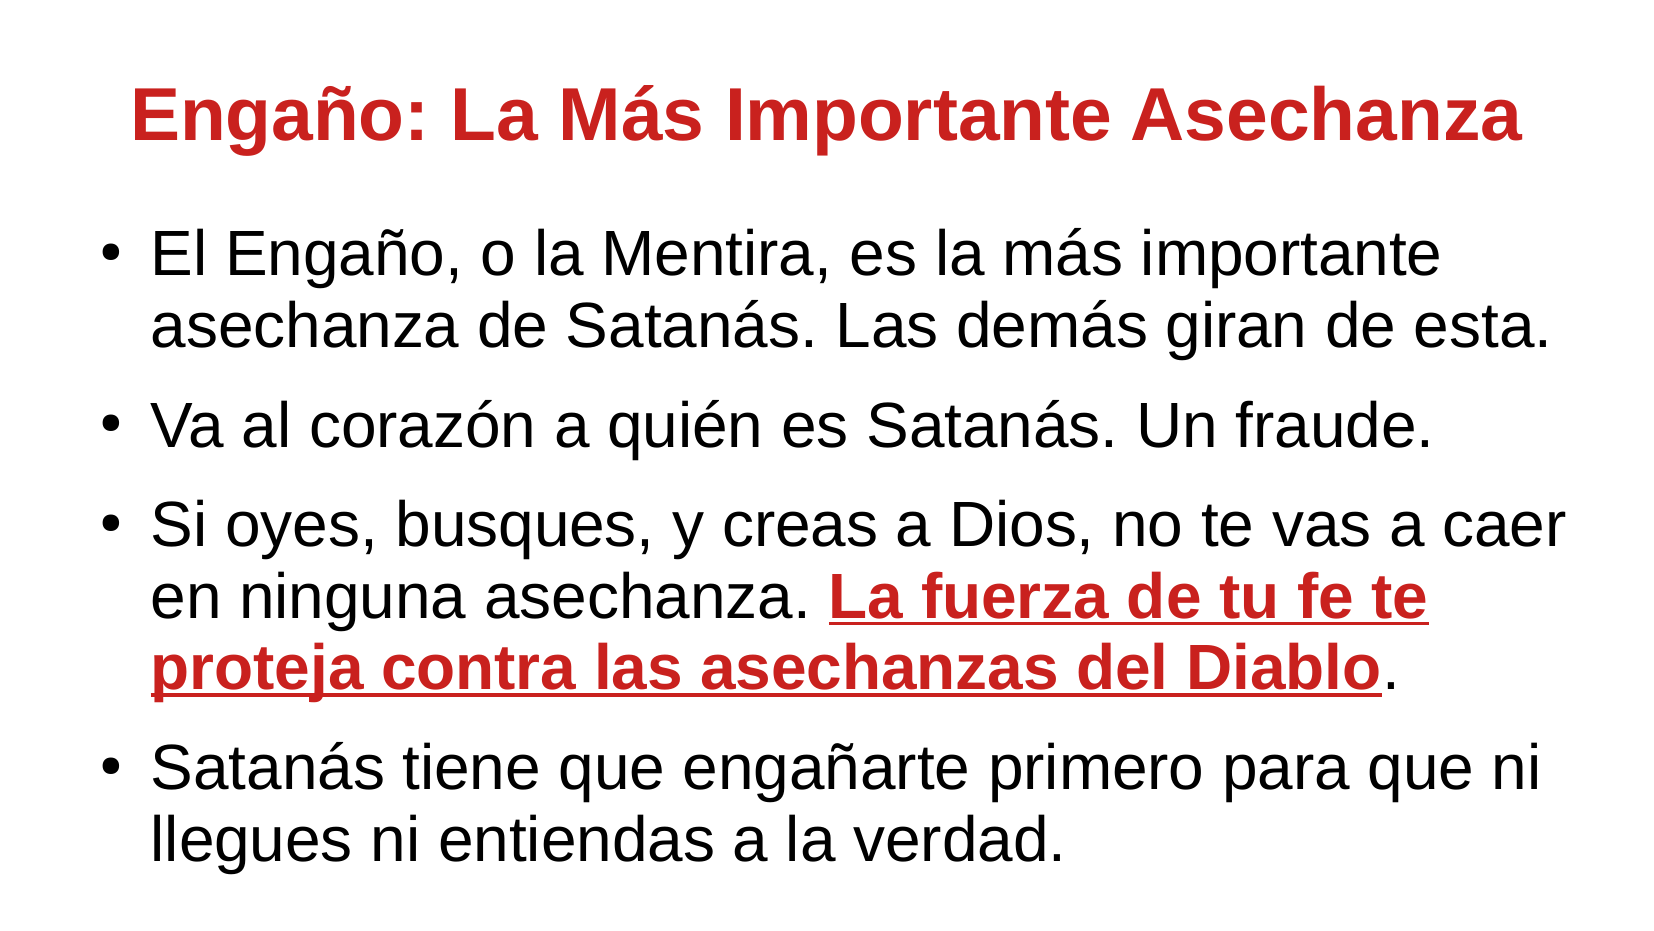

# Engaño: La Más Importante Asechanza
El Engaño, o la Mentira, es la más importante asechanza de Satanás. Las demás giran de esta.
Va al corazón a quién es Satanás. Un fraude.
Si oyes, busques, y creas a Dios, no te vas a caer en ninguna asechanza. La fuerza de tu fe te proteja contra las asechanzas del Diablo.
Satanás tiene que engañarte primero para que ni llegues ni entiendas a la verdad.